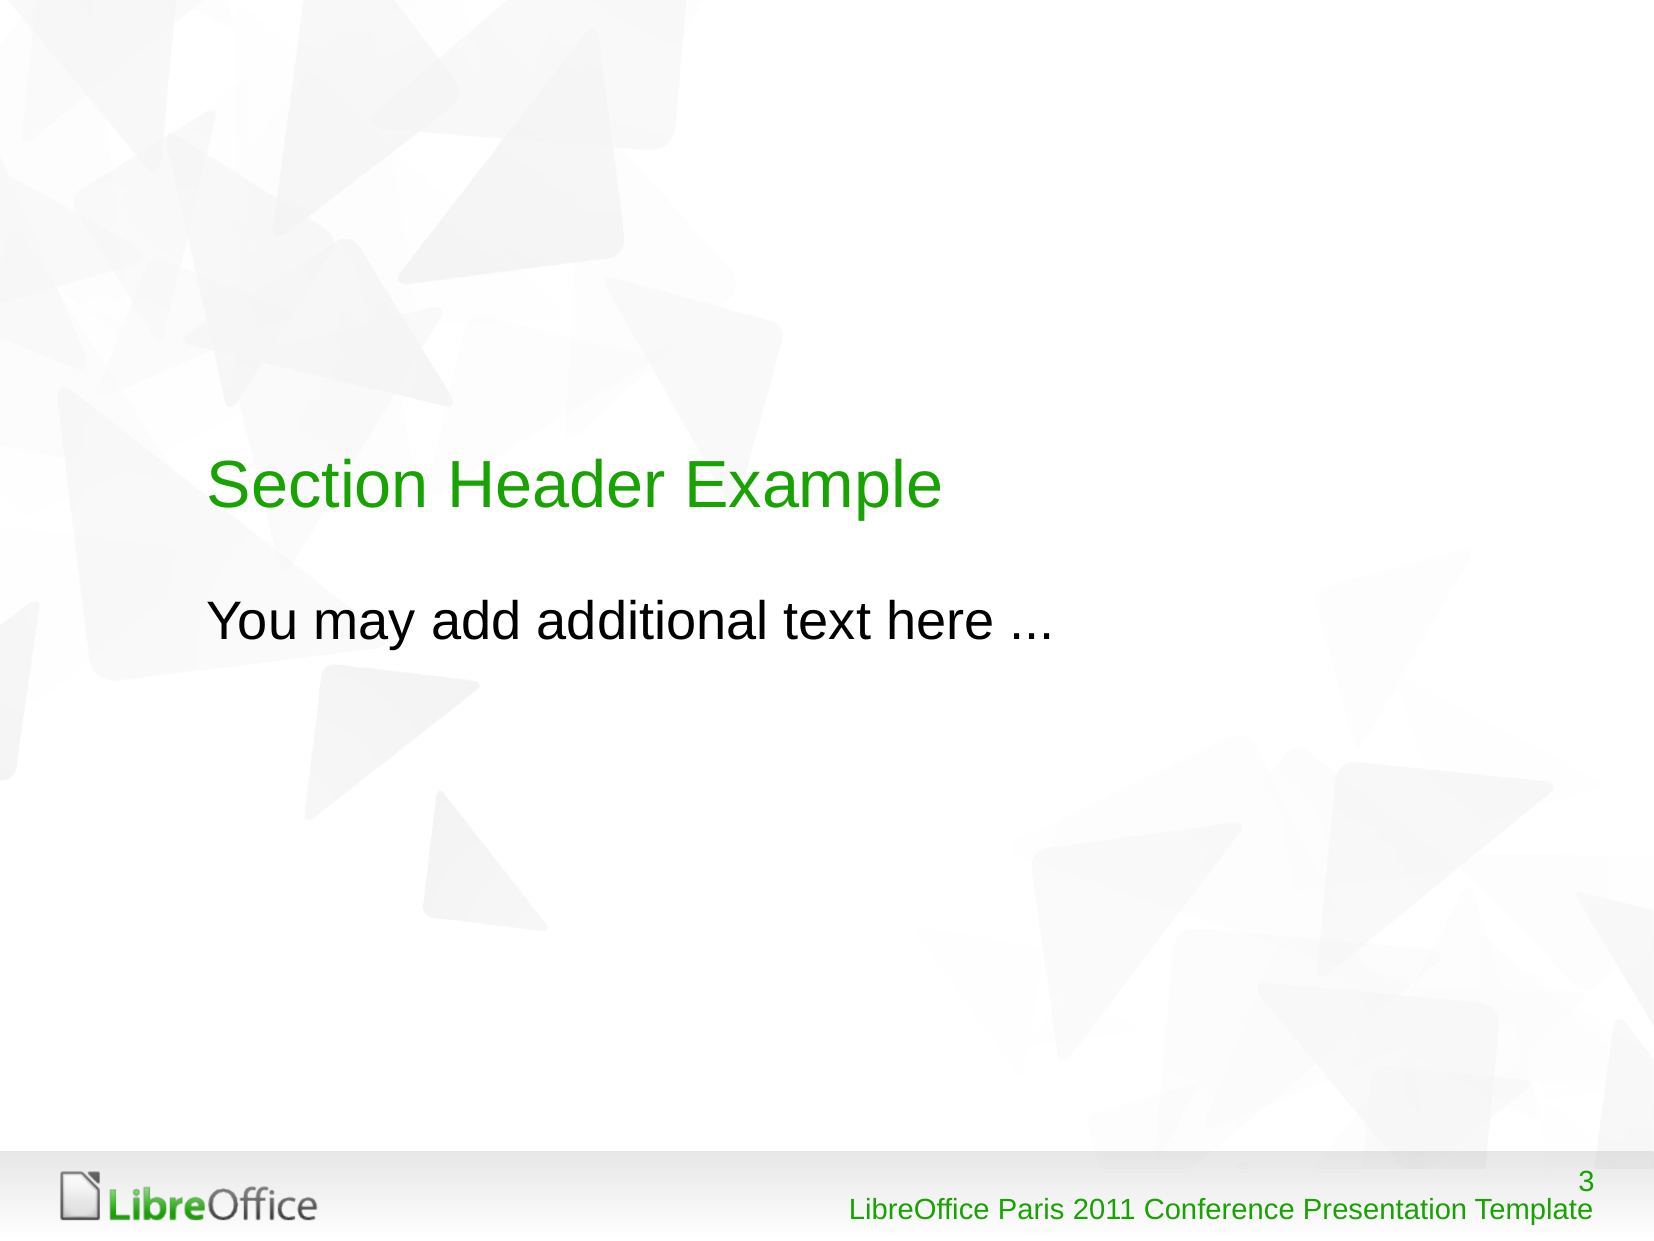

# Section Header Example
You may add additional text here ...
3
LibreOffice Paris 2011 Conference Presentation Template